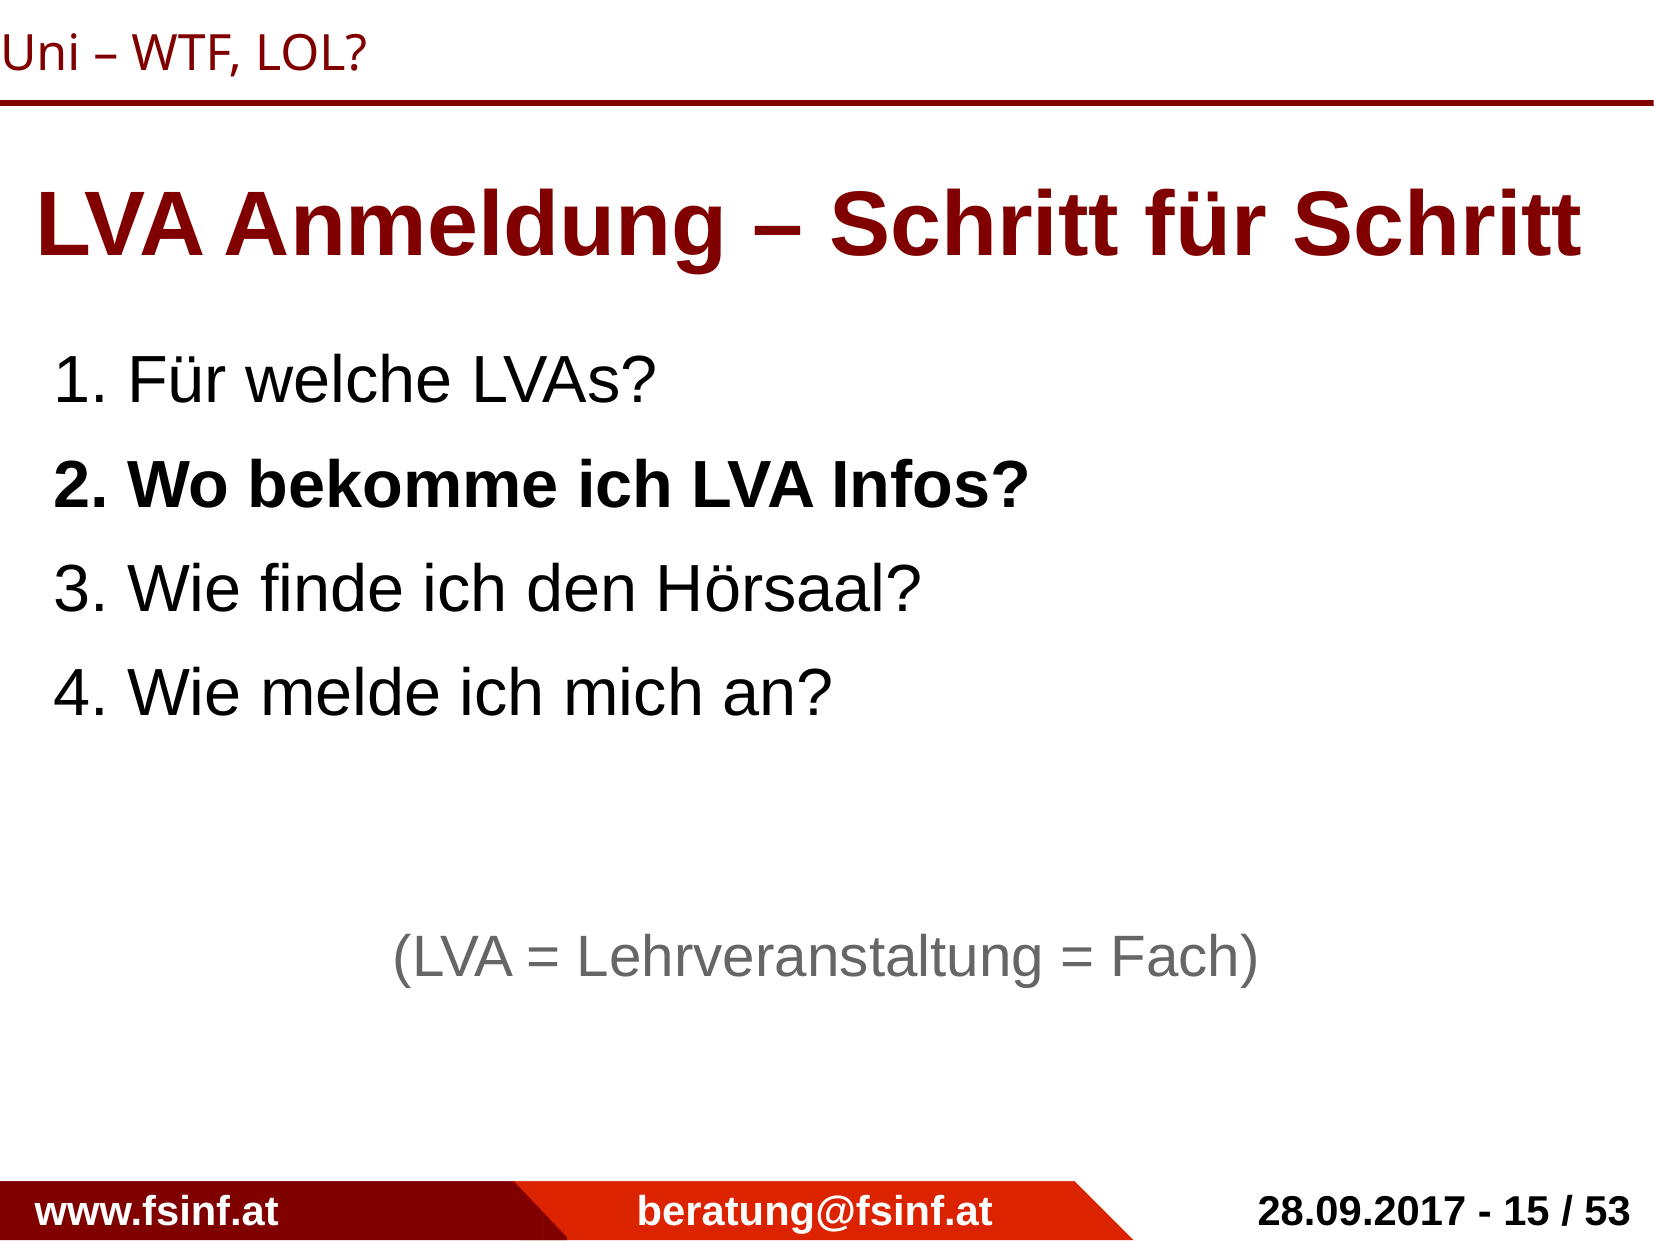

# LVA Anmeldung – Schritt für Schritt
 Für welche LVAs?
 Wo bekomme ich LVA Infos?
 Wie finde ich den Hörsaal?
 Wie melde ich mich an?
(LVA = Lehrveranstaltung = Fach)